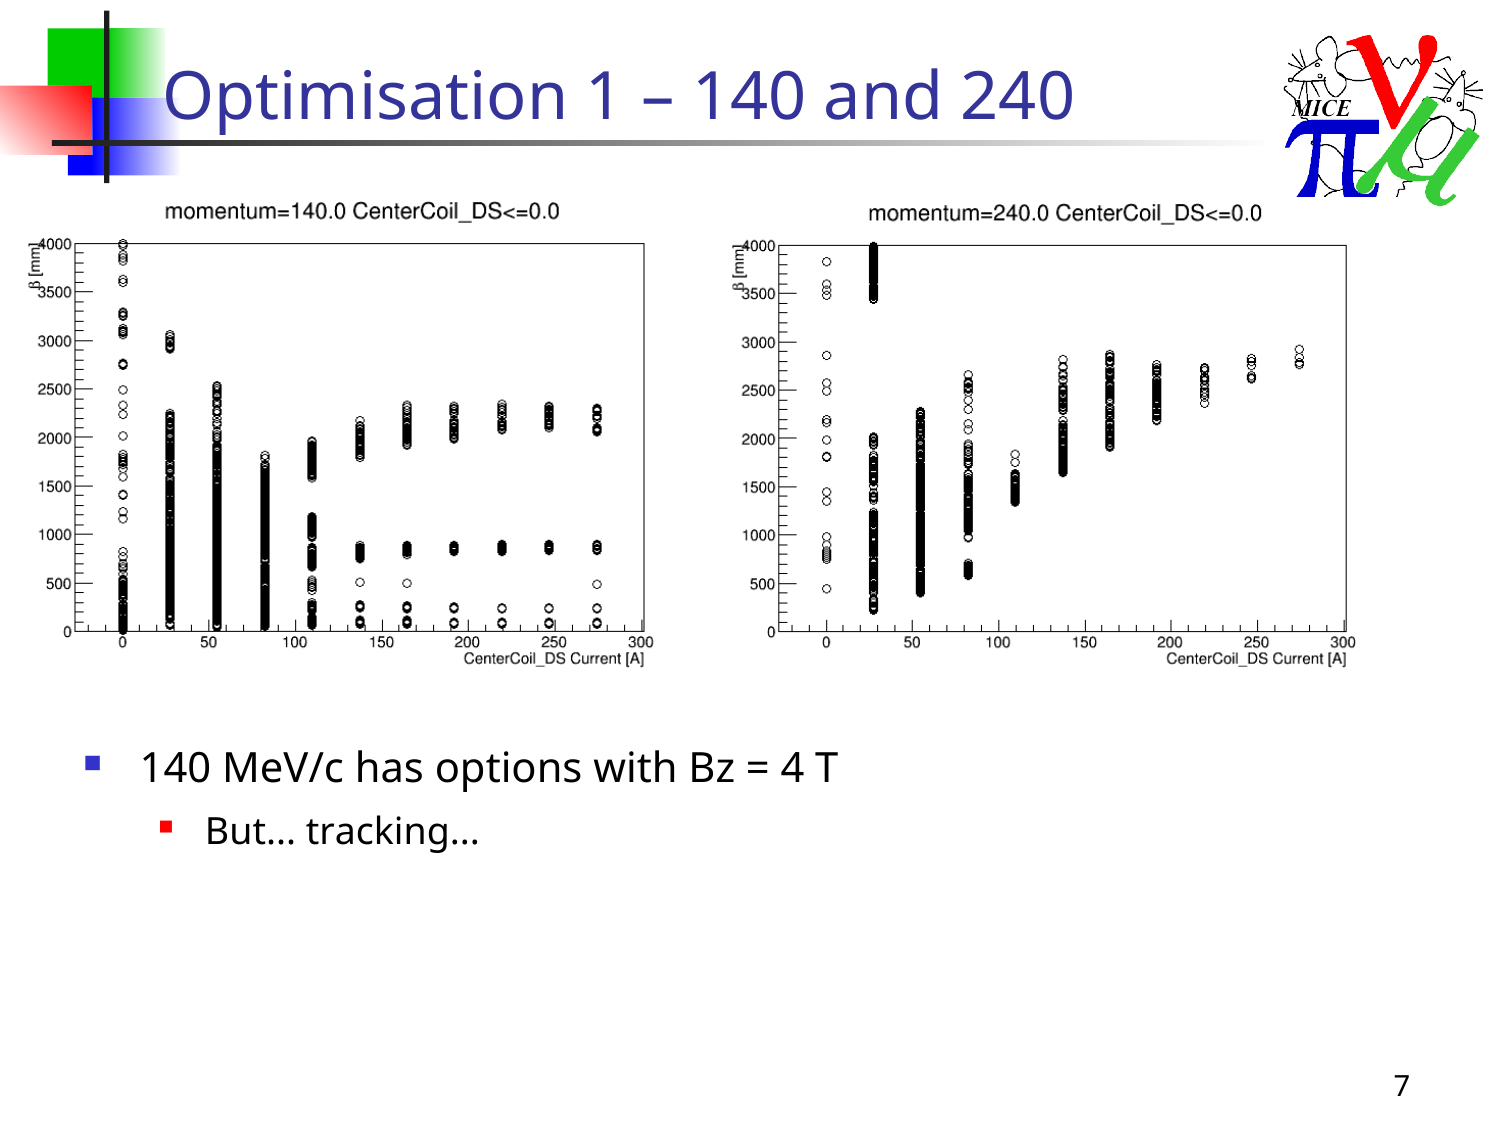

# Optimisation 1 – 140 and 240
140 MeV/c has options with Bz = 4 T
But... tracking...
7